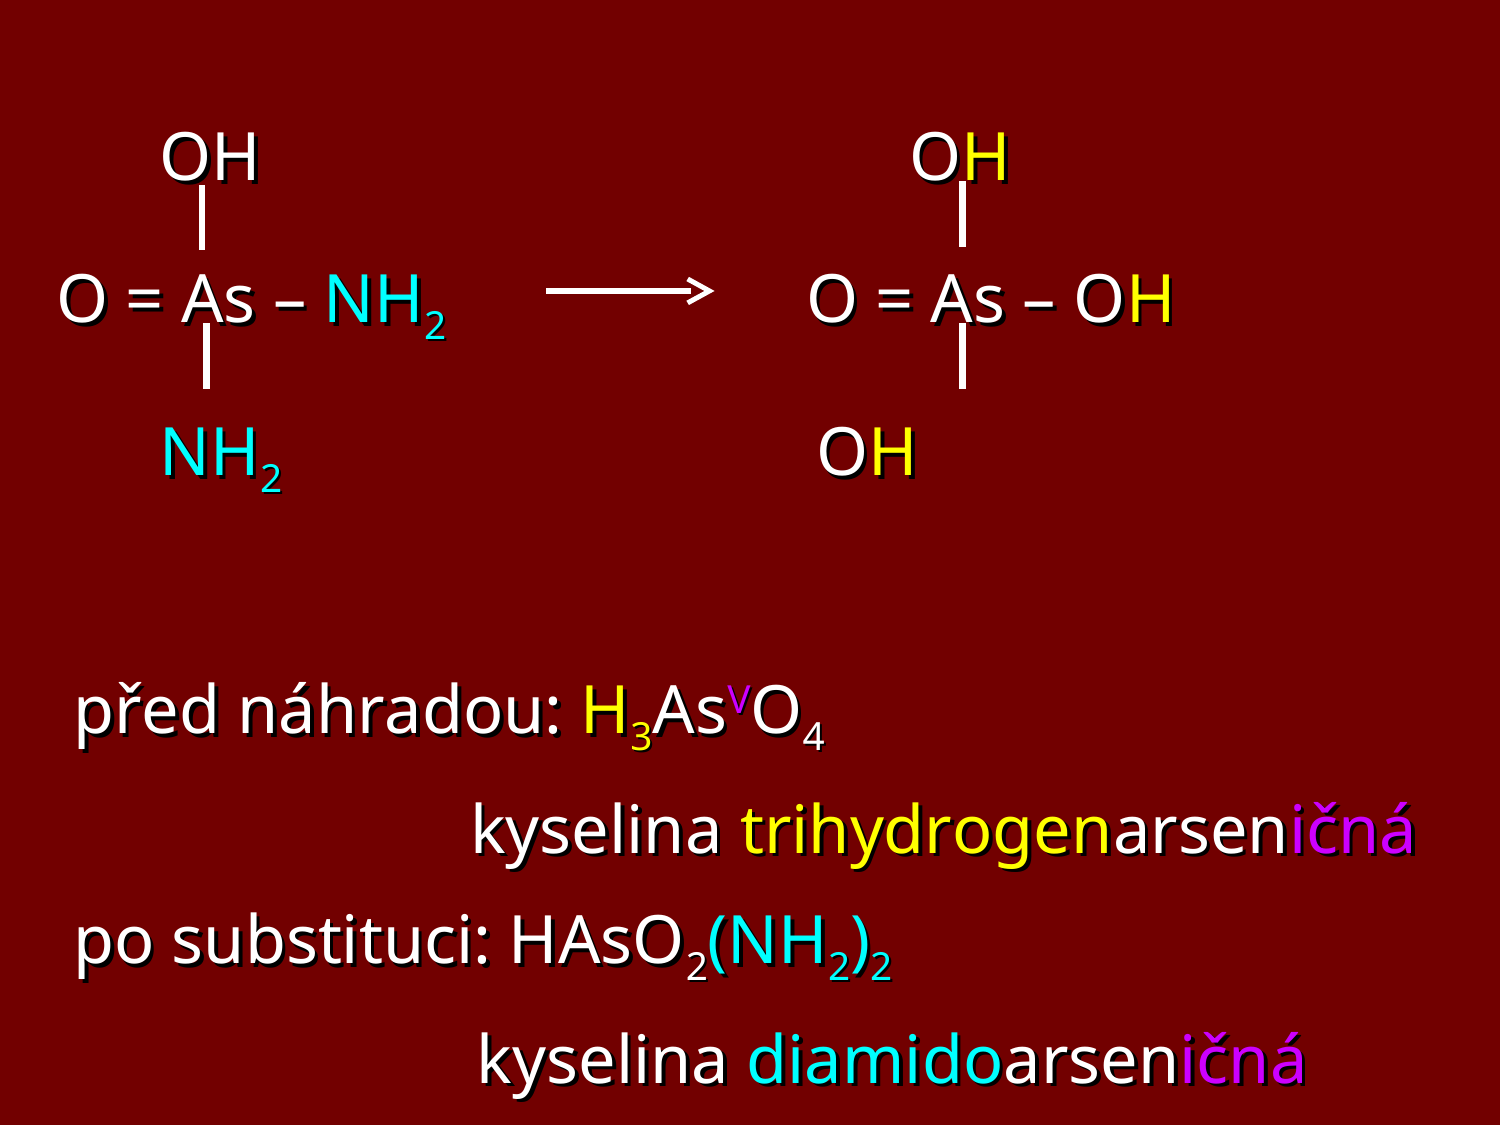

#
 OH				 OH
O = As – NH2			O = As – OH
 NH2 OH
 před náhradou: H3AsVO4
 kyselina trihydrogenarseničná
 po substituci: HAsO2(NH2)2
			 kyselina diamidoarseničná